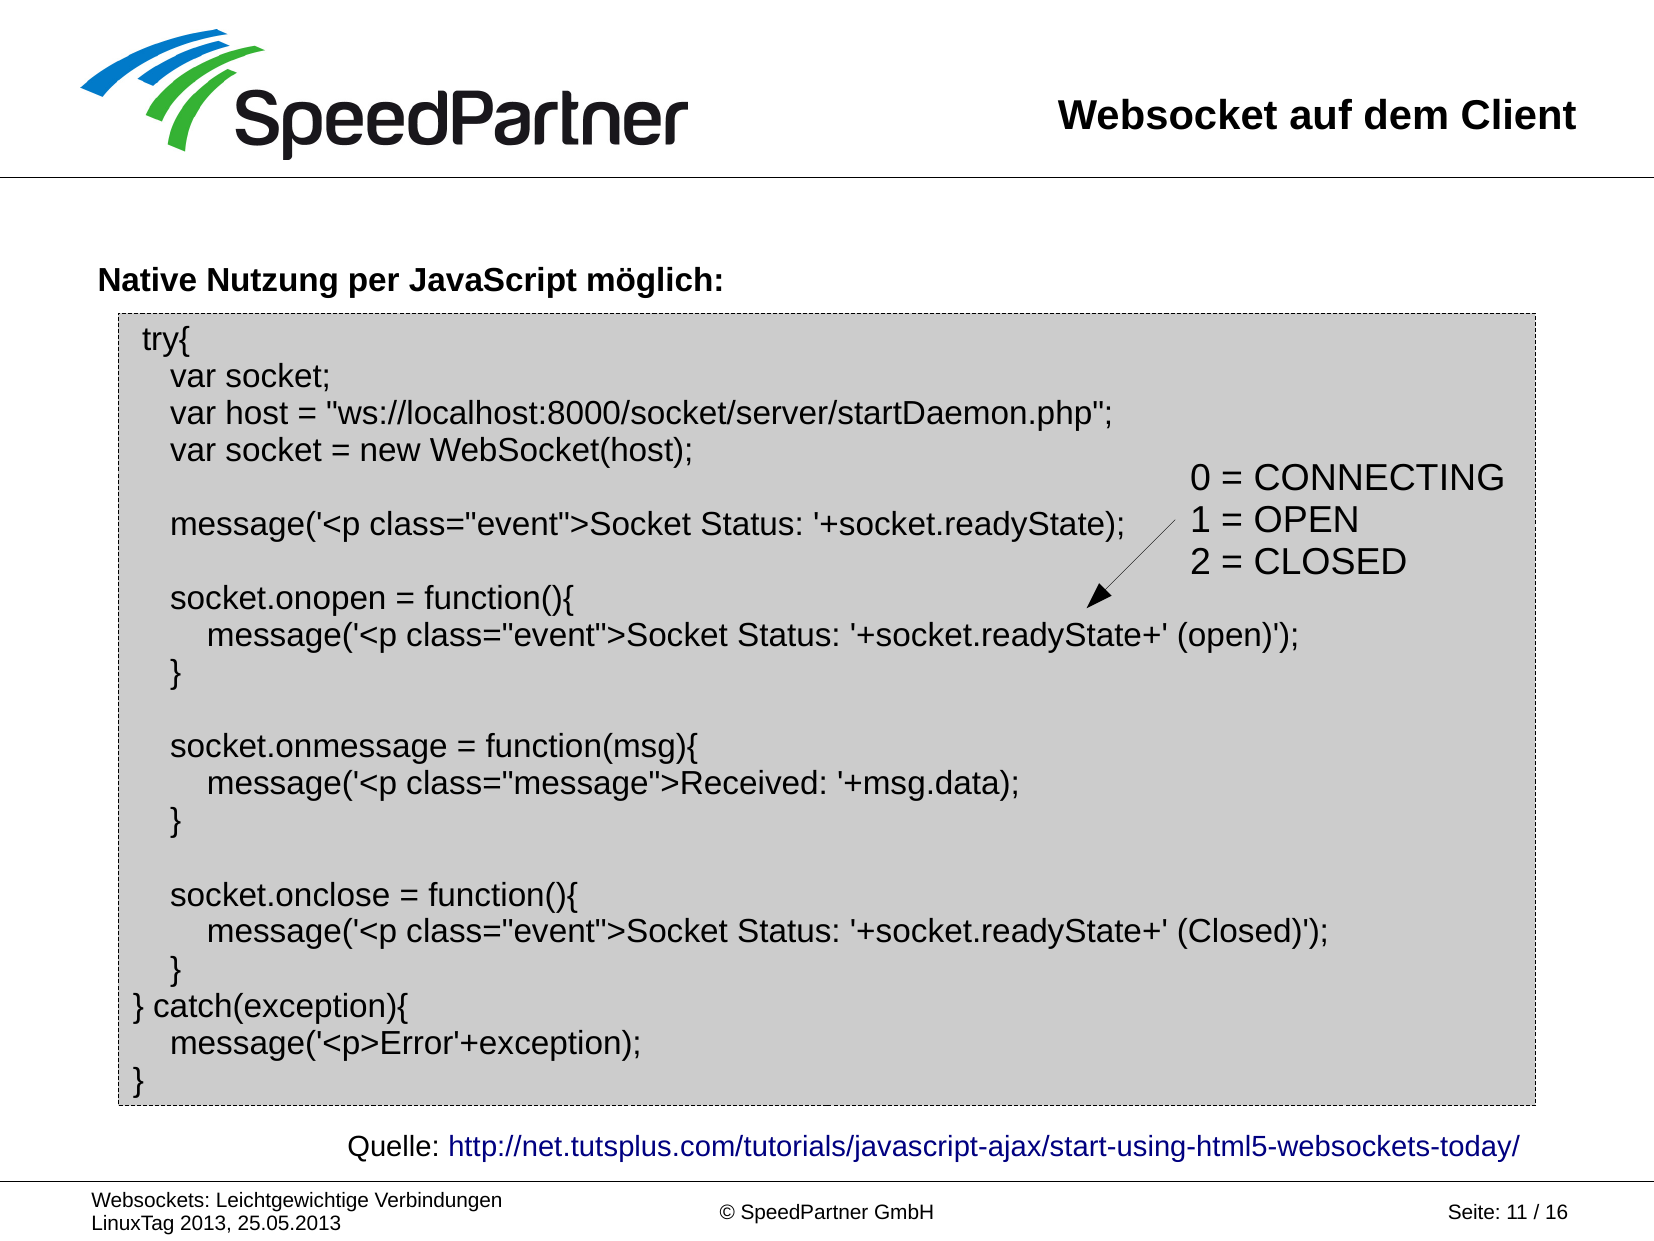

# Websocket auf dem Client
Native Nutzung per JavaScript möglich:
 try{
 var socket;
 var host = "ws://localhost:8000/socket/server/startDaemon.php";
 var socket = new WebSocket(host);
 message('<p class="event">Socket Status: '+socket.readyState);
 socket.onopen = function(){
 message('<p class="event">Socket Status: '+socket.readyState+' (open)');
 }
 socket.onmessage = function(msg){
 message('<p class="message">Received: '+msg.data);
 }
 socket.onclose = function(){
 message('<p class="event">Socket Status: '+socket.readyState+' (Closed)');
 }
} catch(exception){
 message('<p>Error'+exception);
}
0 = CONNECTING
1 = OPEN
2 = CLOSED
Quelle: http://net.tutsplus.com/tutorials/javascript-ajax/start-using-html5-websockets-today/